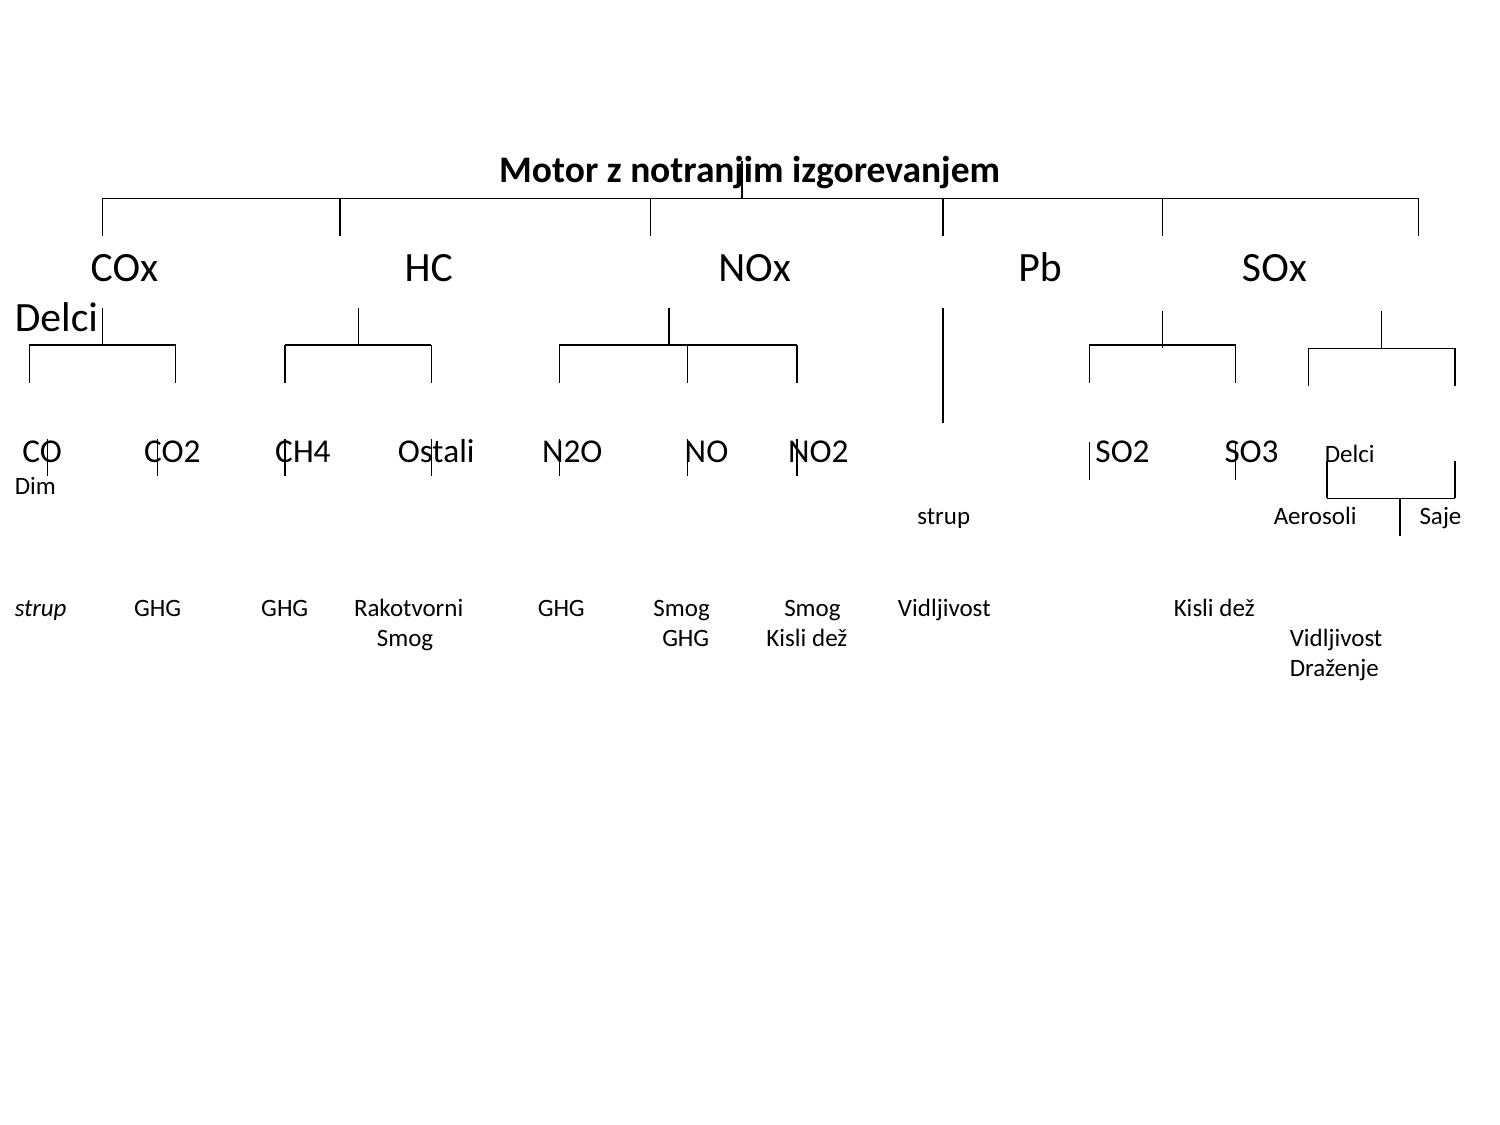

Motor z notranjim izgorevanjem
 COx HC NOx Pb SOx Delci
 CO CO2 CH4 Ostali N2O NO NO2 SO2 SO3 Delci Dim
 strup Aerosoli Saje
strup GHG GHG Rakotvorni GHG Smog Smog Vidljivost Kisli dež
 Smog GHG Kisli dež		Vidljivost
		Draženje